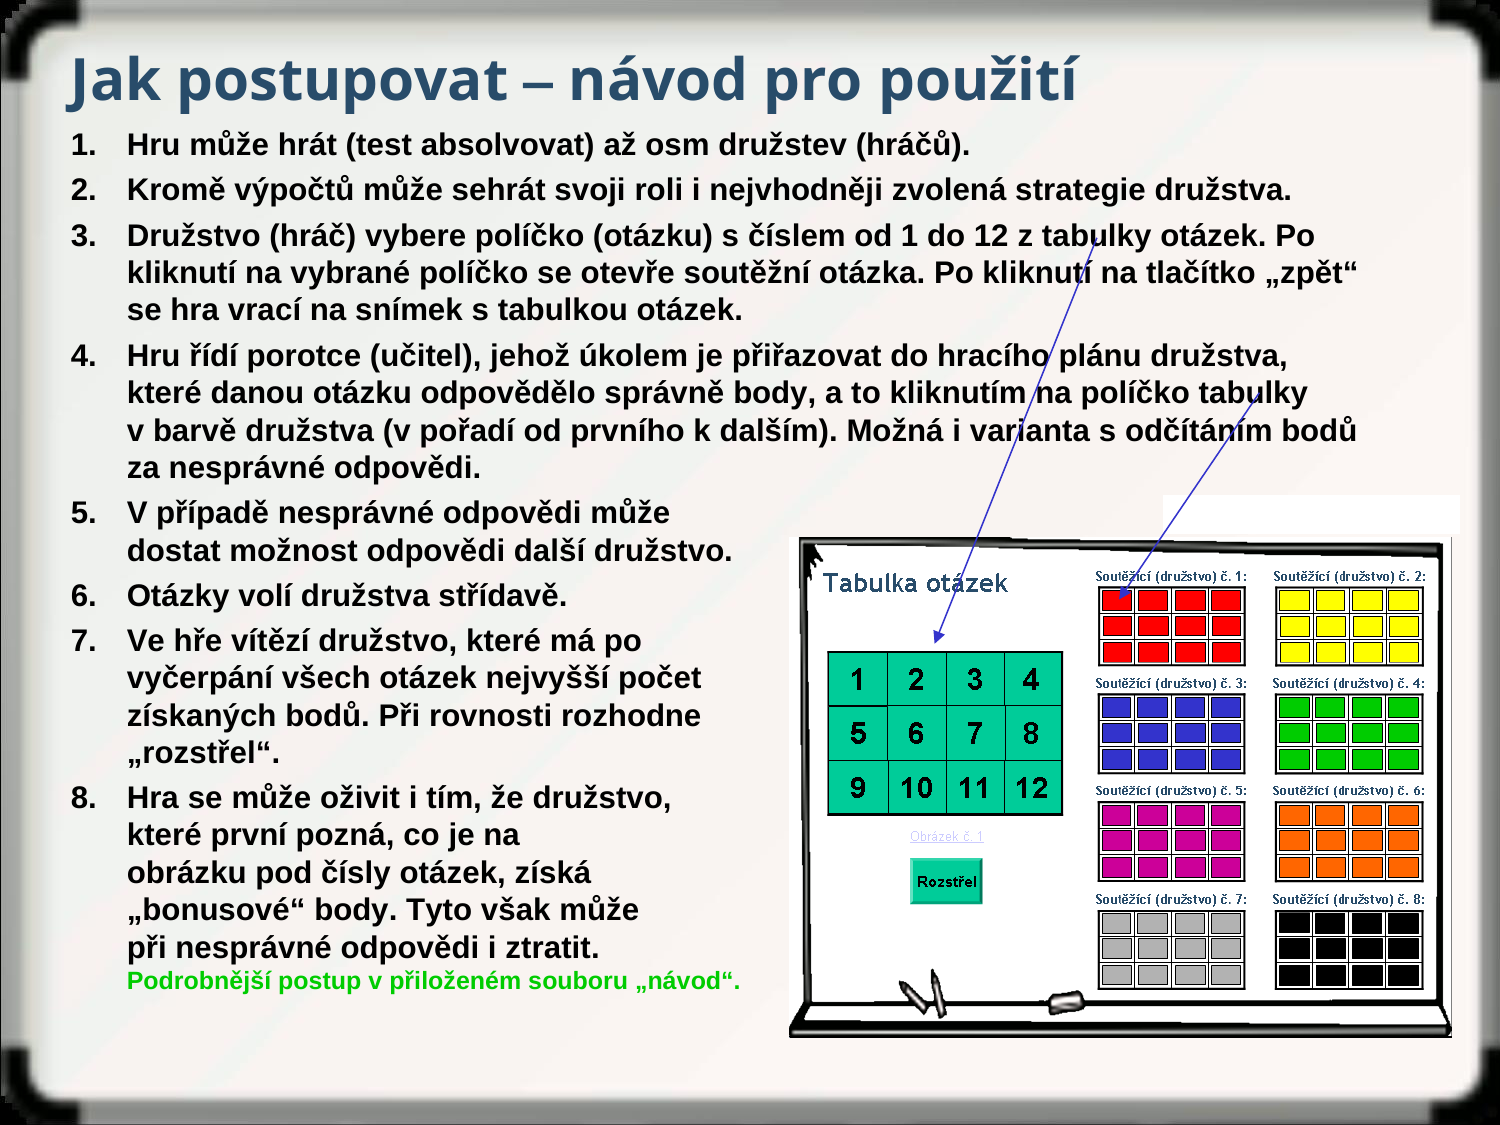

Jak postupovat ‒ návod pro použití
Hru může hrát (test absolvovat) až osm družstev (hráčů).
Kromě výpočtů může sehrát svoji roli i nejvhodněji zvolená strategie družstva.
Družstvo (hráč) vybere políčko (otázku) s číslem od 1 do 12 z tabulky otázek. Po kliknutí na vybrané políčko se otevře soutěžní otázka. Po kliknutí na tlačítko „zpět“ se hra vrací na snímek s tabulkou otázek.
Hru řídí porotce (učitel), jehož úkolem je přiřazovat do hracího plánu družstva,
které danou otázku odpovědělo správně body, a to kliknutím na políčko tabulky
v barvě družstva (v pořadí od prvního k dalším). Možná i varianta s odčítáním bodů za nesprávné odpovědi.
V případě nesprávné odpovědi může
dostat možnost odpovědi další družstvo.
Otázky volí družstva střídavě.
Ve hře vítězí družstvo, které má po
vyčerpání všech otázek nejvyšší počet
získaných bodů. Při rovnosti rozhodne
„rozstřel“.
Hra se může oživit i tím, že družstvo,
které první pozná, co je na
obrázku pod čísly otázek, získá
„bonusové“ body. Tyto však může
při nesprávné odpovědi i ztratit.
Podrobnější postup v přiloženém souboru „návod“.
Autor@Šárka Macháňová